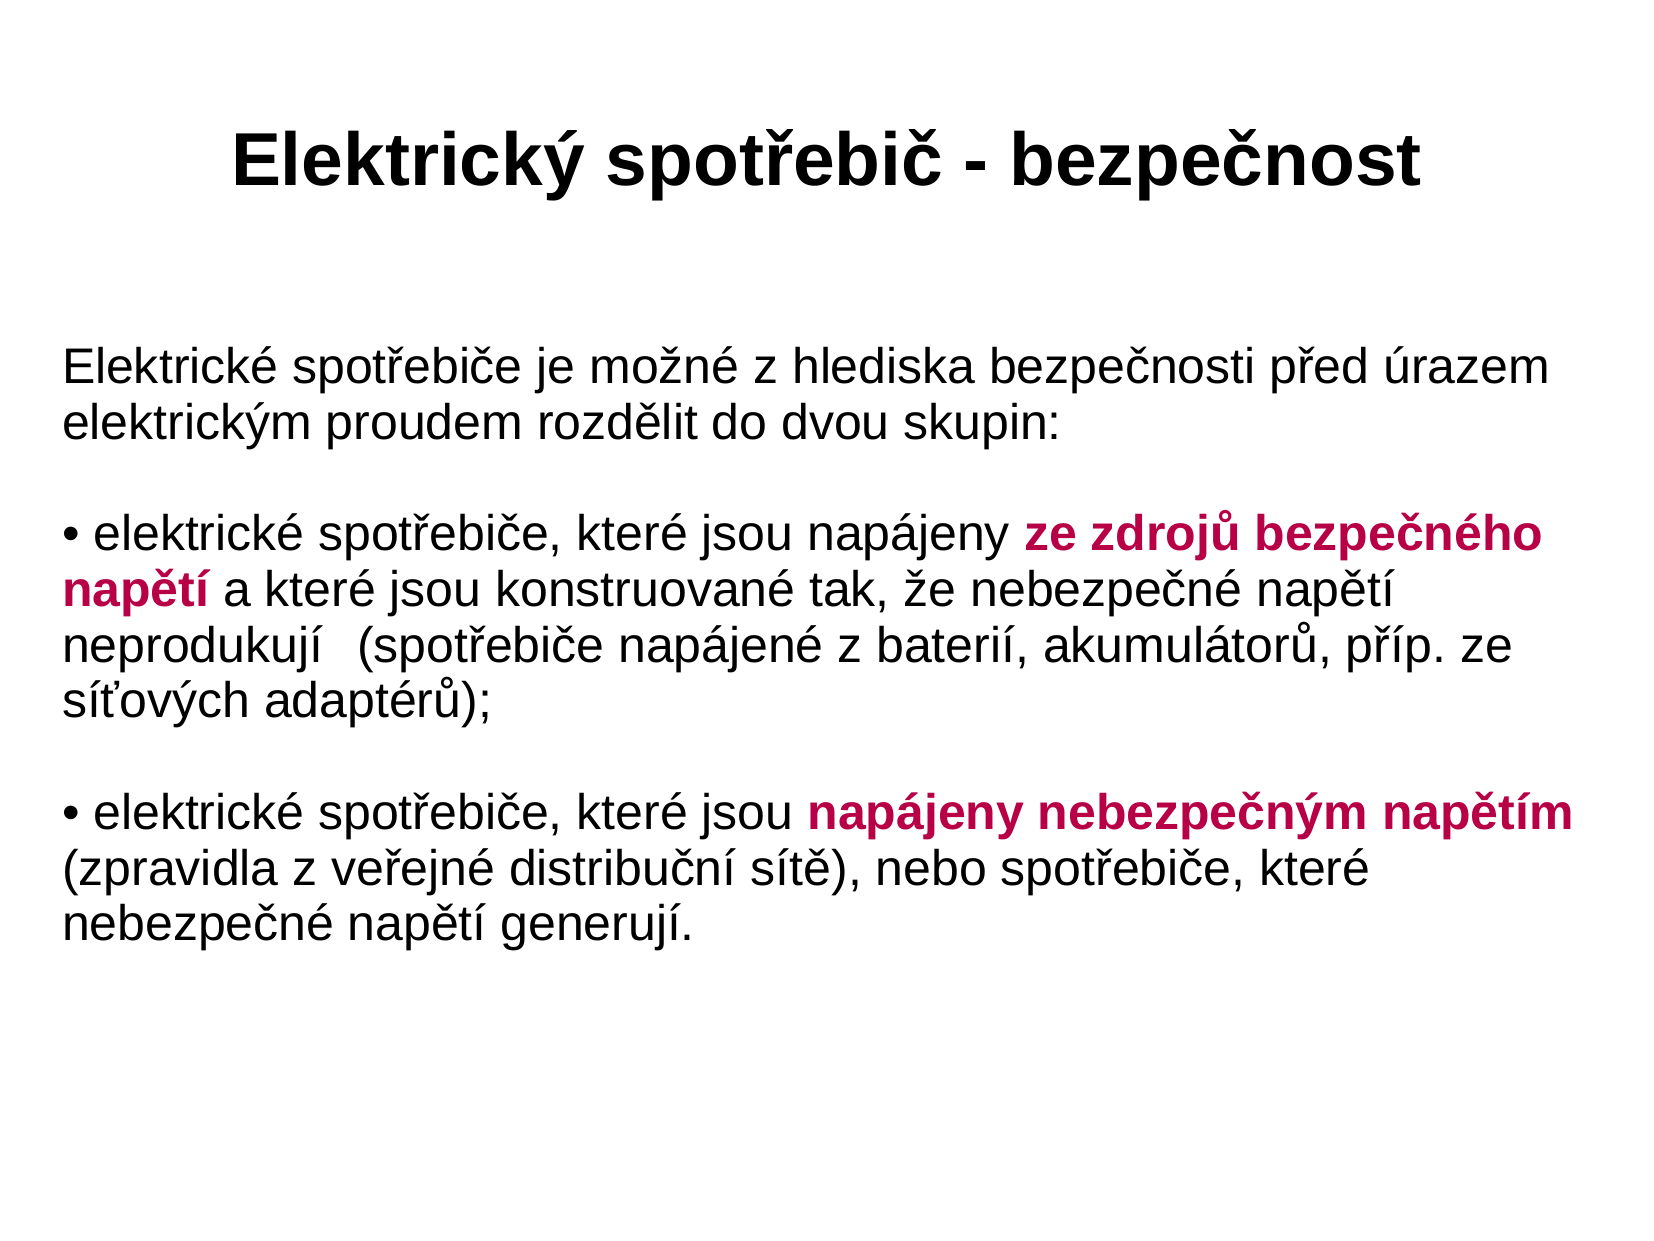

# Elektrický spotřebič - bezpečnost
Elektrické spotřebiče je možné z hlediska bezpečnosti před úrazem elektrickým proudem rozdělit do dvou skupin:
• elektrické spotřebiče, které jsou napájeny ze zdrojů bezpečného napětí a které jsou konstruované tak, že nebezpečné napětí neprodukují 	(spotřebiče napájené z baterií, akumulátorů, příp. ze síťových adaptérů);
• elektrické spotřebiče, které jsou napájeny nebezpečným napětím (zpravidla z veřejné distribuční sítě), nebo spotřebiče, které nebezpečné napětí generují.